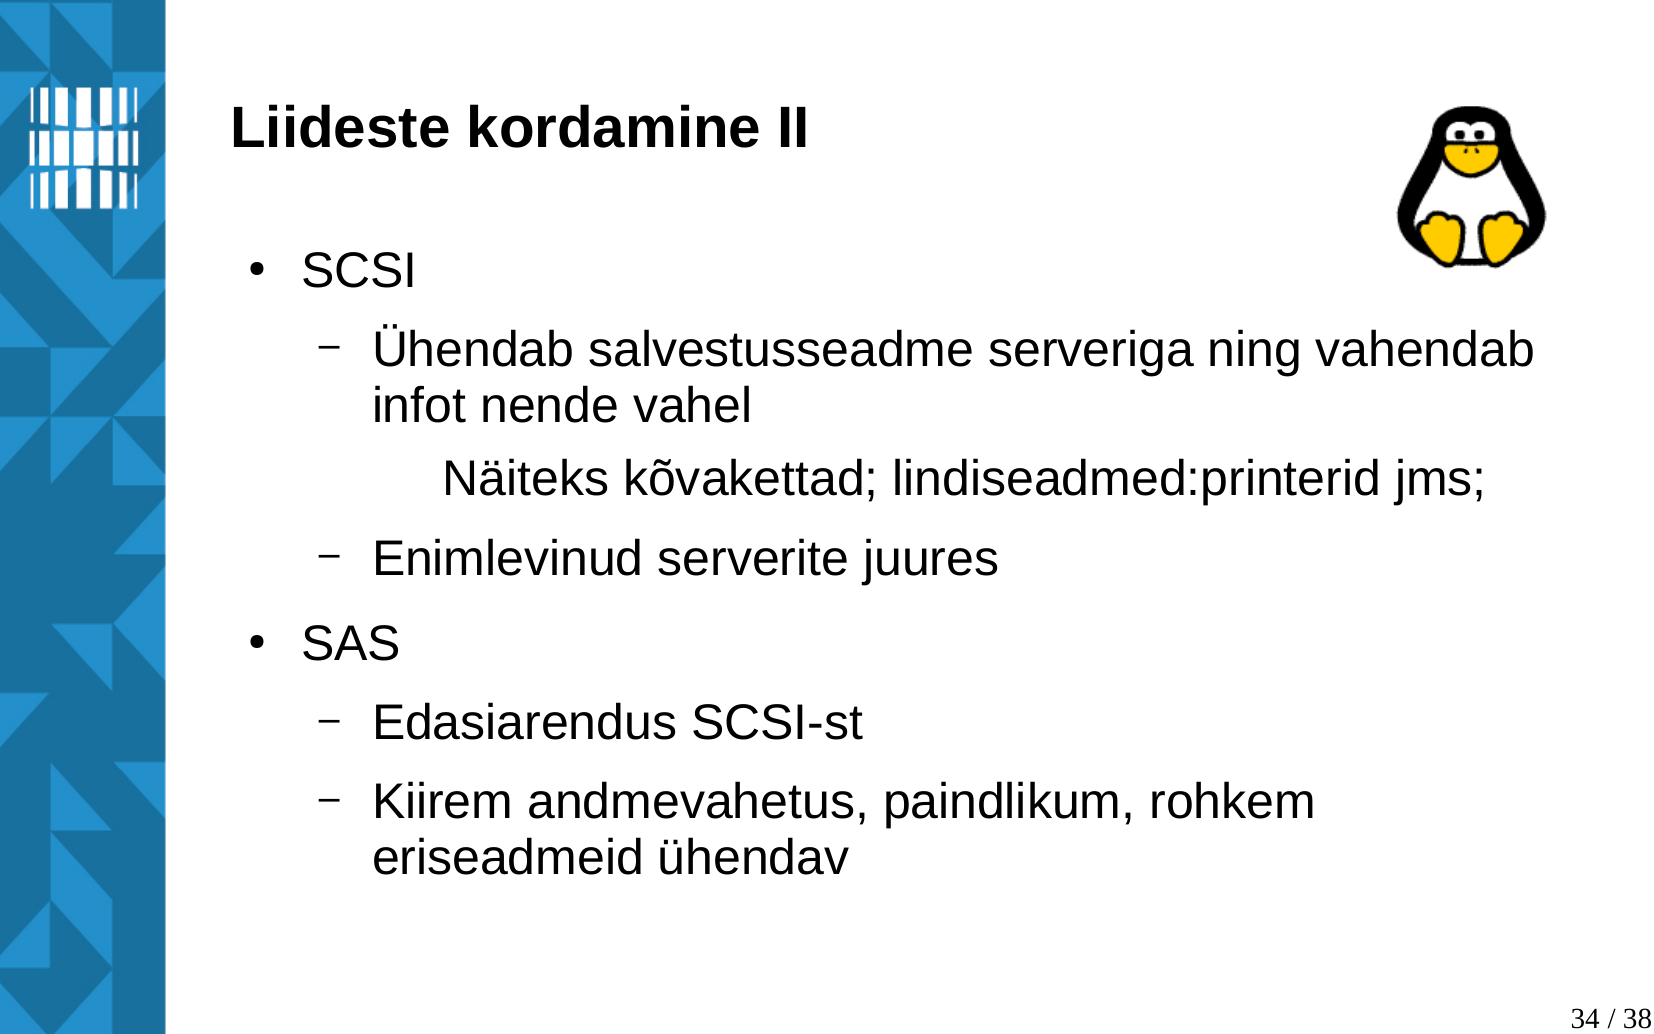

# Liideste kordamine II
SCSI
Ühendab salvestusseadme serveriga ning vahendab infot nende vahel
Näiteks kõvakettad; lindiseadmed:printerid jms;
Enimlevinud serverite juures
SAS
Edasiarendus SCSI-st
Kiirem andmevahetus, paindlikum, rohkem eriseadmeid ühendav